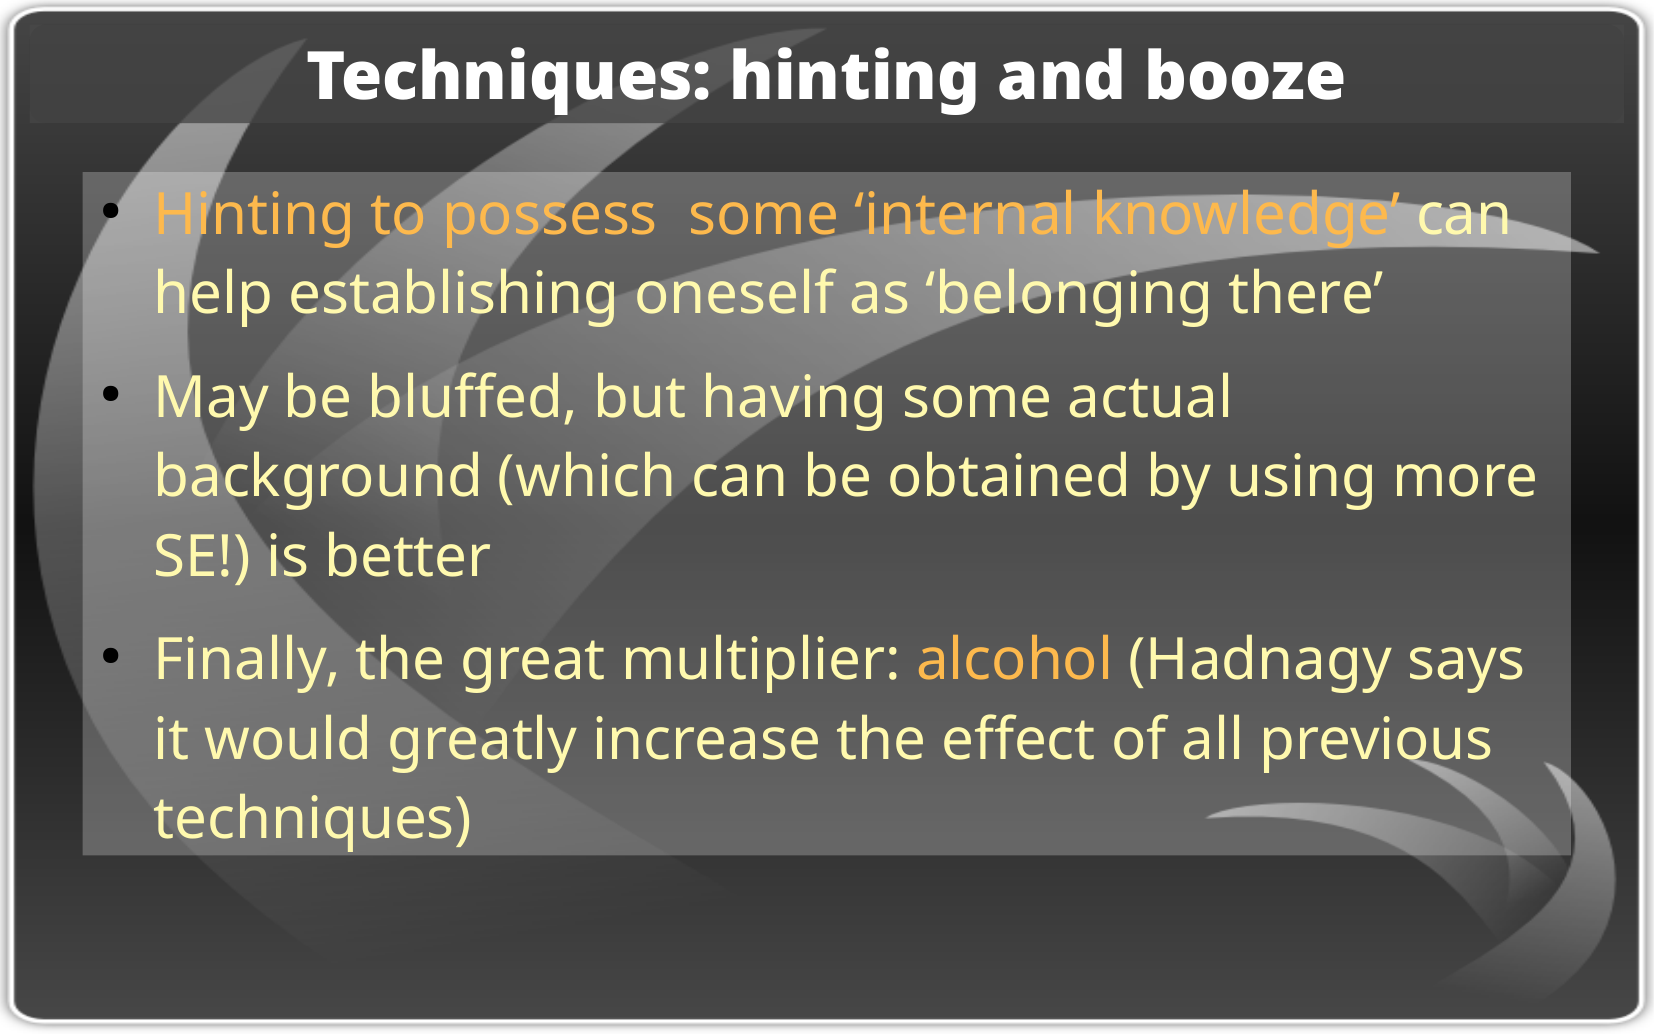

# Techniques: hinting and booze
Hinting to possess some ‘internal knowledge’ can help establishing oneself as ‘belonging there’
May be bluffed, but having some actual background (which can be obtained by using more SE!) is better
Finally, the great multiplier: alcohol (Hadnagy says it would greatly increase the effect of all previous techniques)